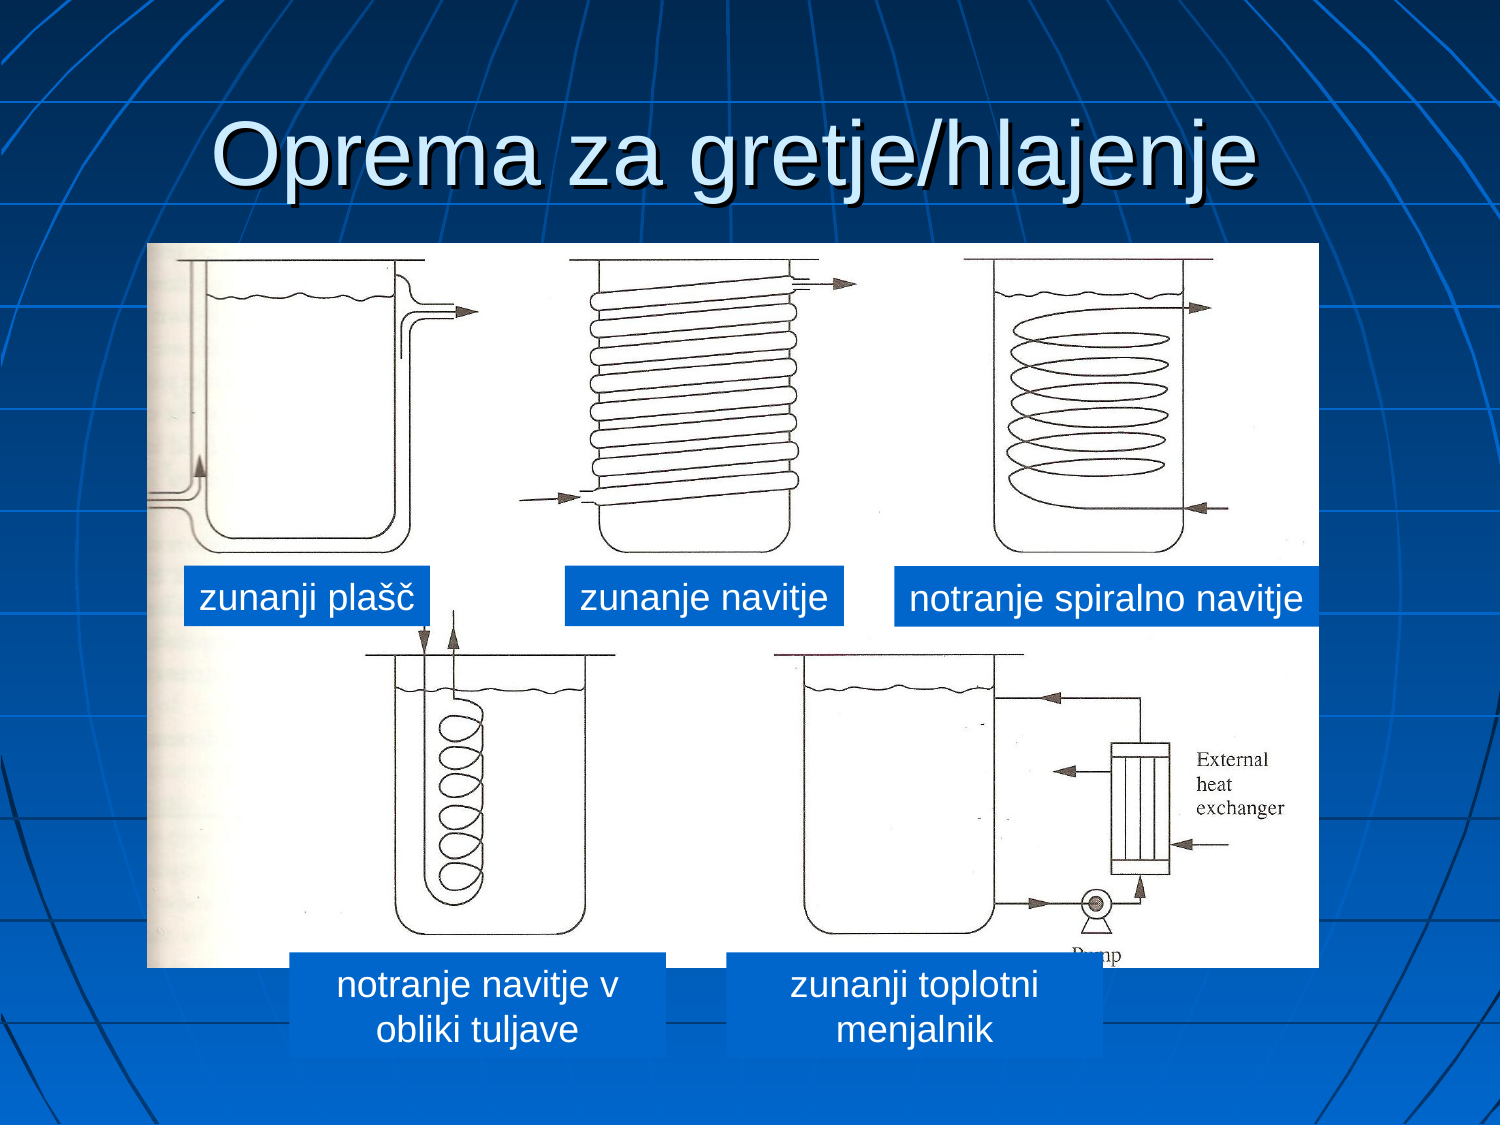

# Oprema za gretje/hlajenje
zunanji plašč
zunanje navitje
notranje spiralno navitje
notranje navitje v obliki tuljave
zunanji toplotni menjalnik